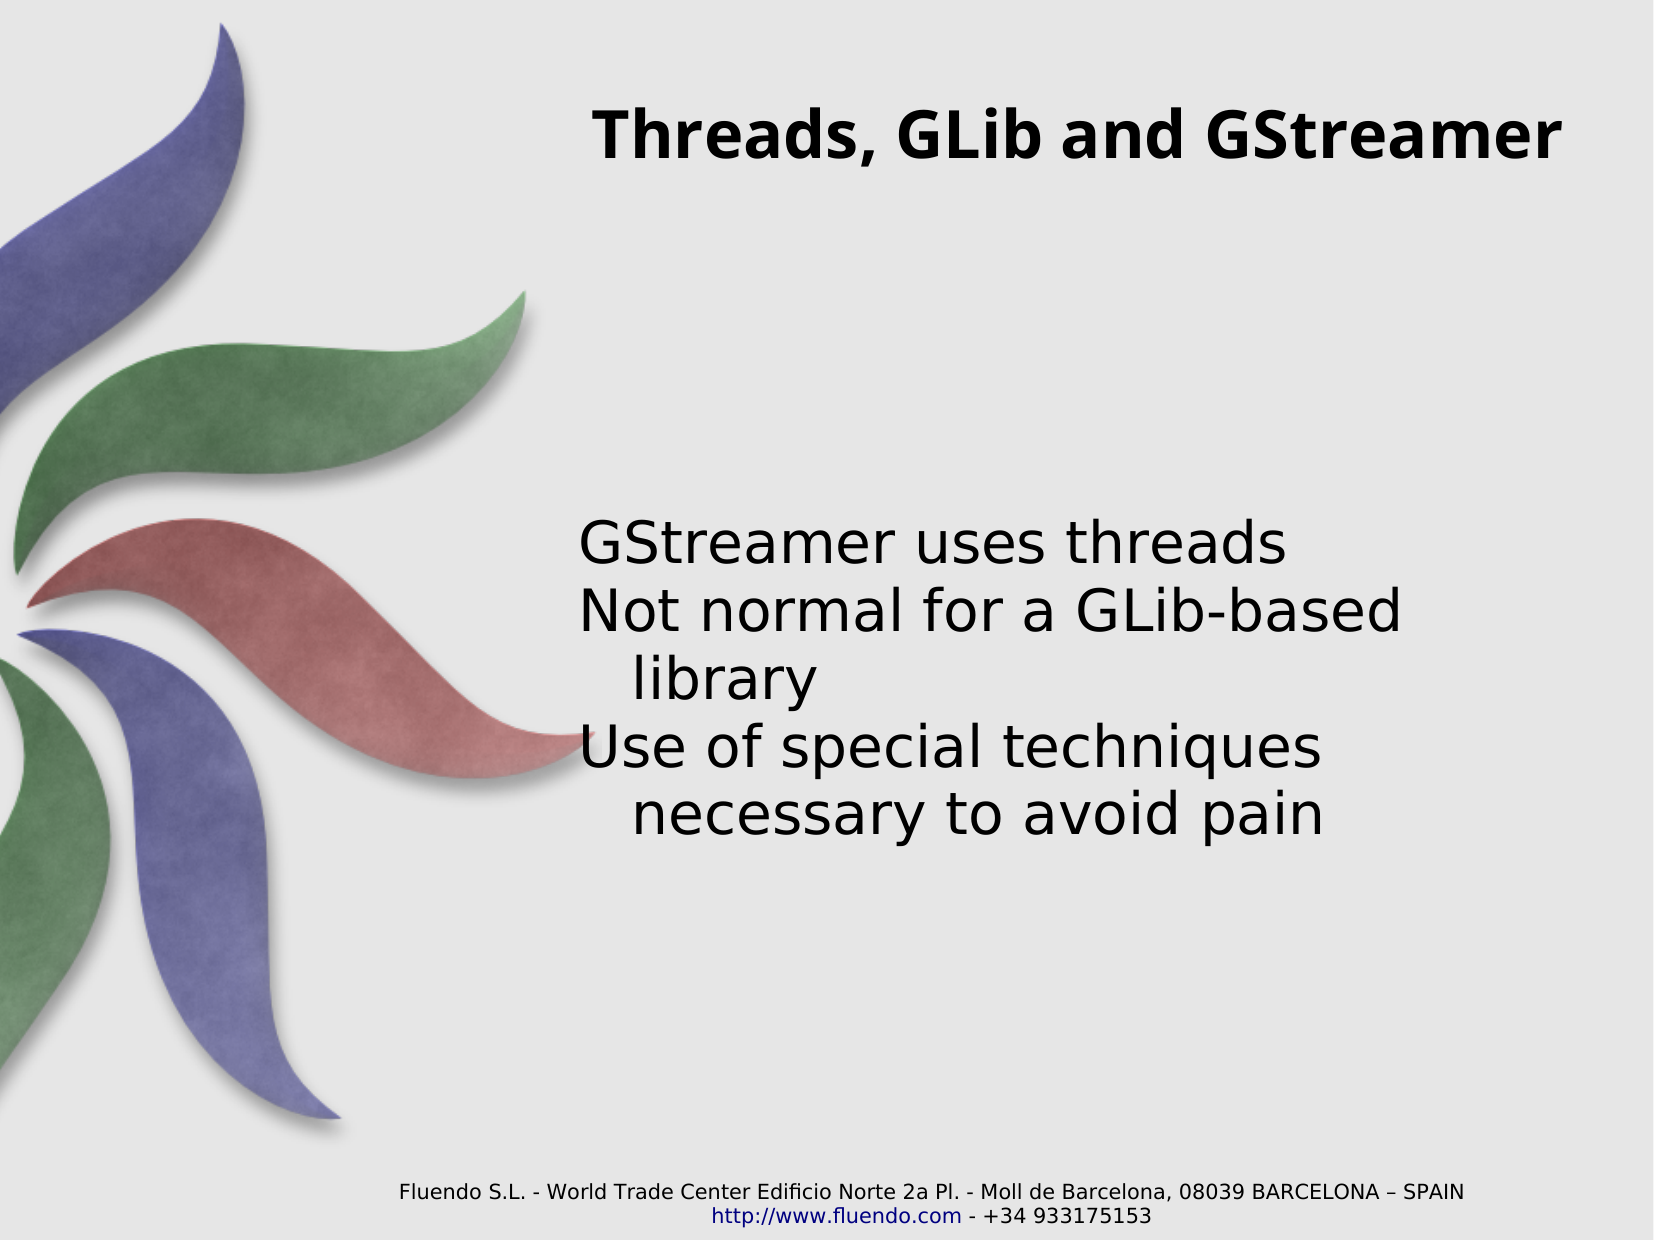

# Threads, GLib and GStreamer
GStreamer uses threads
Not normal for a GLib-based library
Use of special techniques necessary to avoid pain